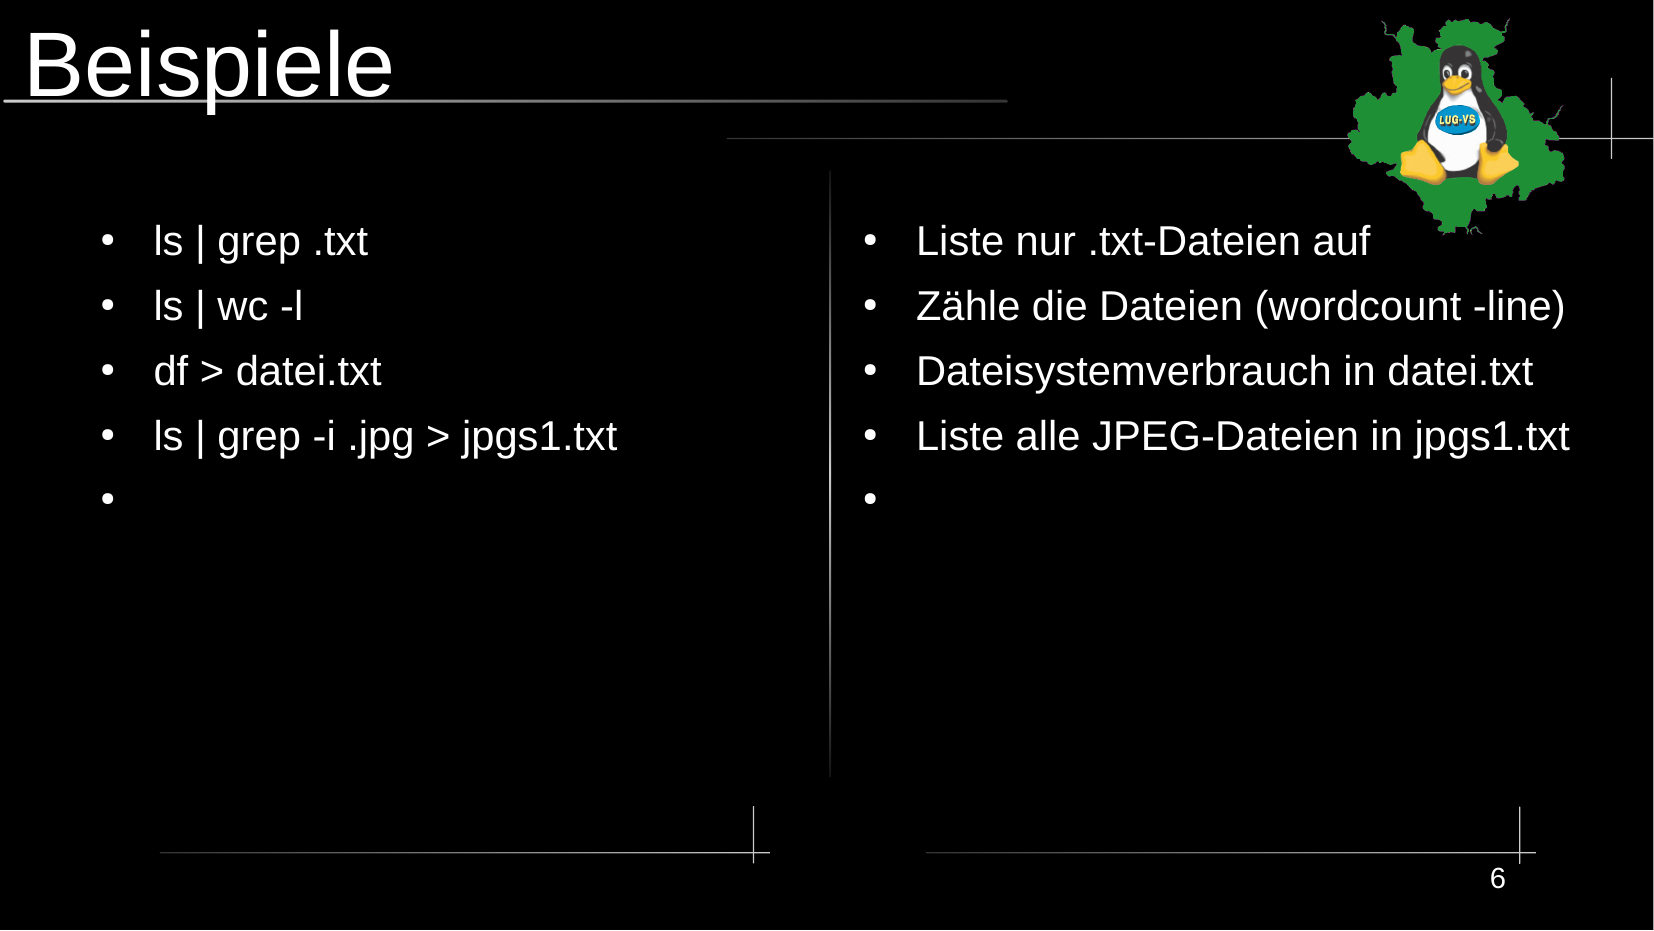

# Beispiele
ls | grep .txt
ls | wc -l
df > datei.txt
ls | grep -i .jpg > jpgs1.txt
Liste nur .txt-Dateien auf
Zähle die Dateien (wordcount -line)
Dateisystemverbrauch in datei.txt
Liste alle JPEG-Dateien in jpgs1.txt
6